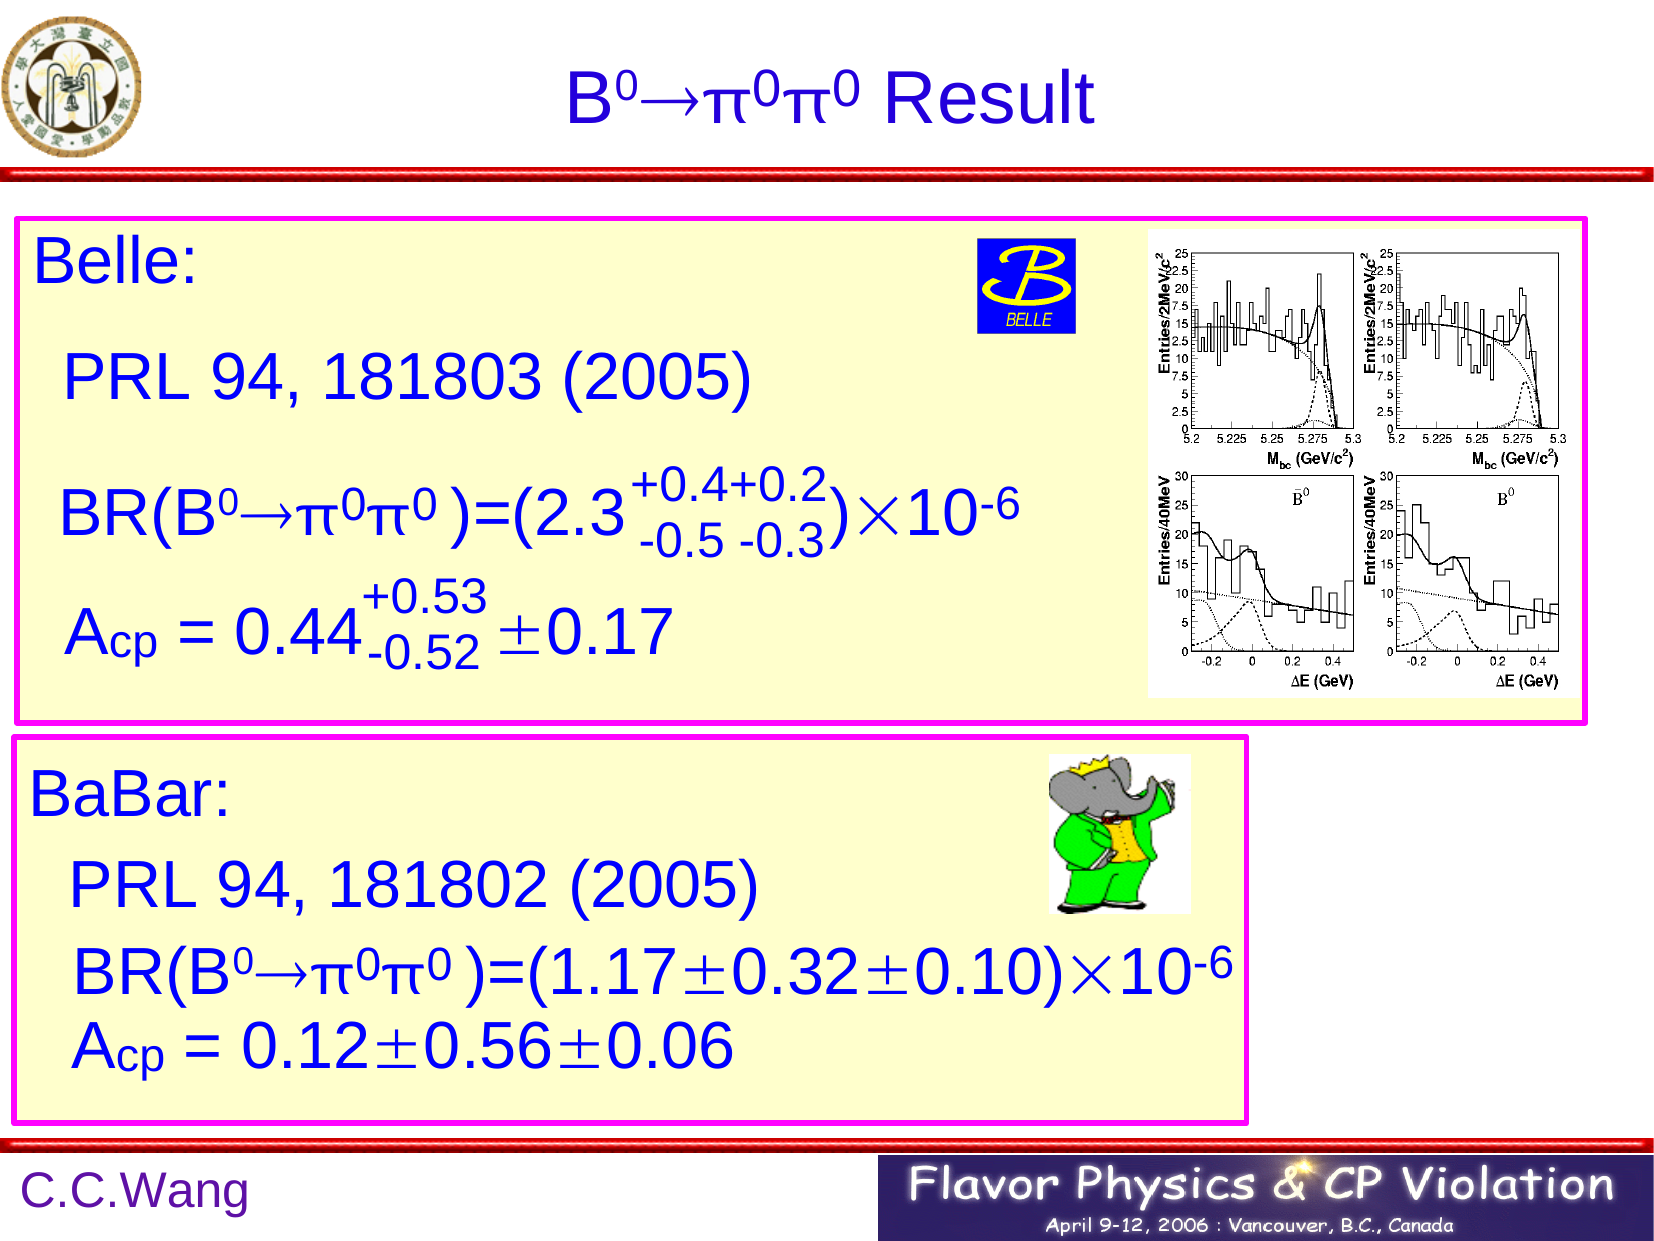

# B000 Result
Belle:
 PRL 94, 181803 (2005)
+0.4+0.2
BR(B000 )=(2.3 )×10-6
-0.5 -0.3
+0.53
Acp = 0.44 ±0.17
-0.52
BaBar:
 PRL 94, 181802 (2005)
BR(B000 )=(1.17±0.32±0.10)×10-6
Acp = 0.12±0.56±0.06